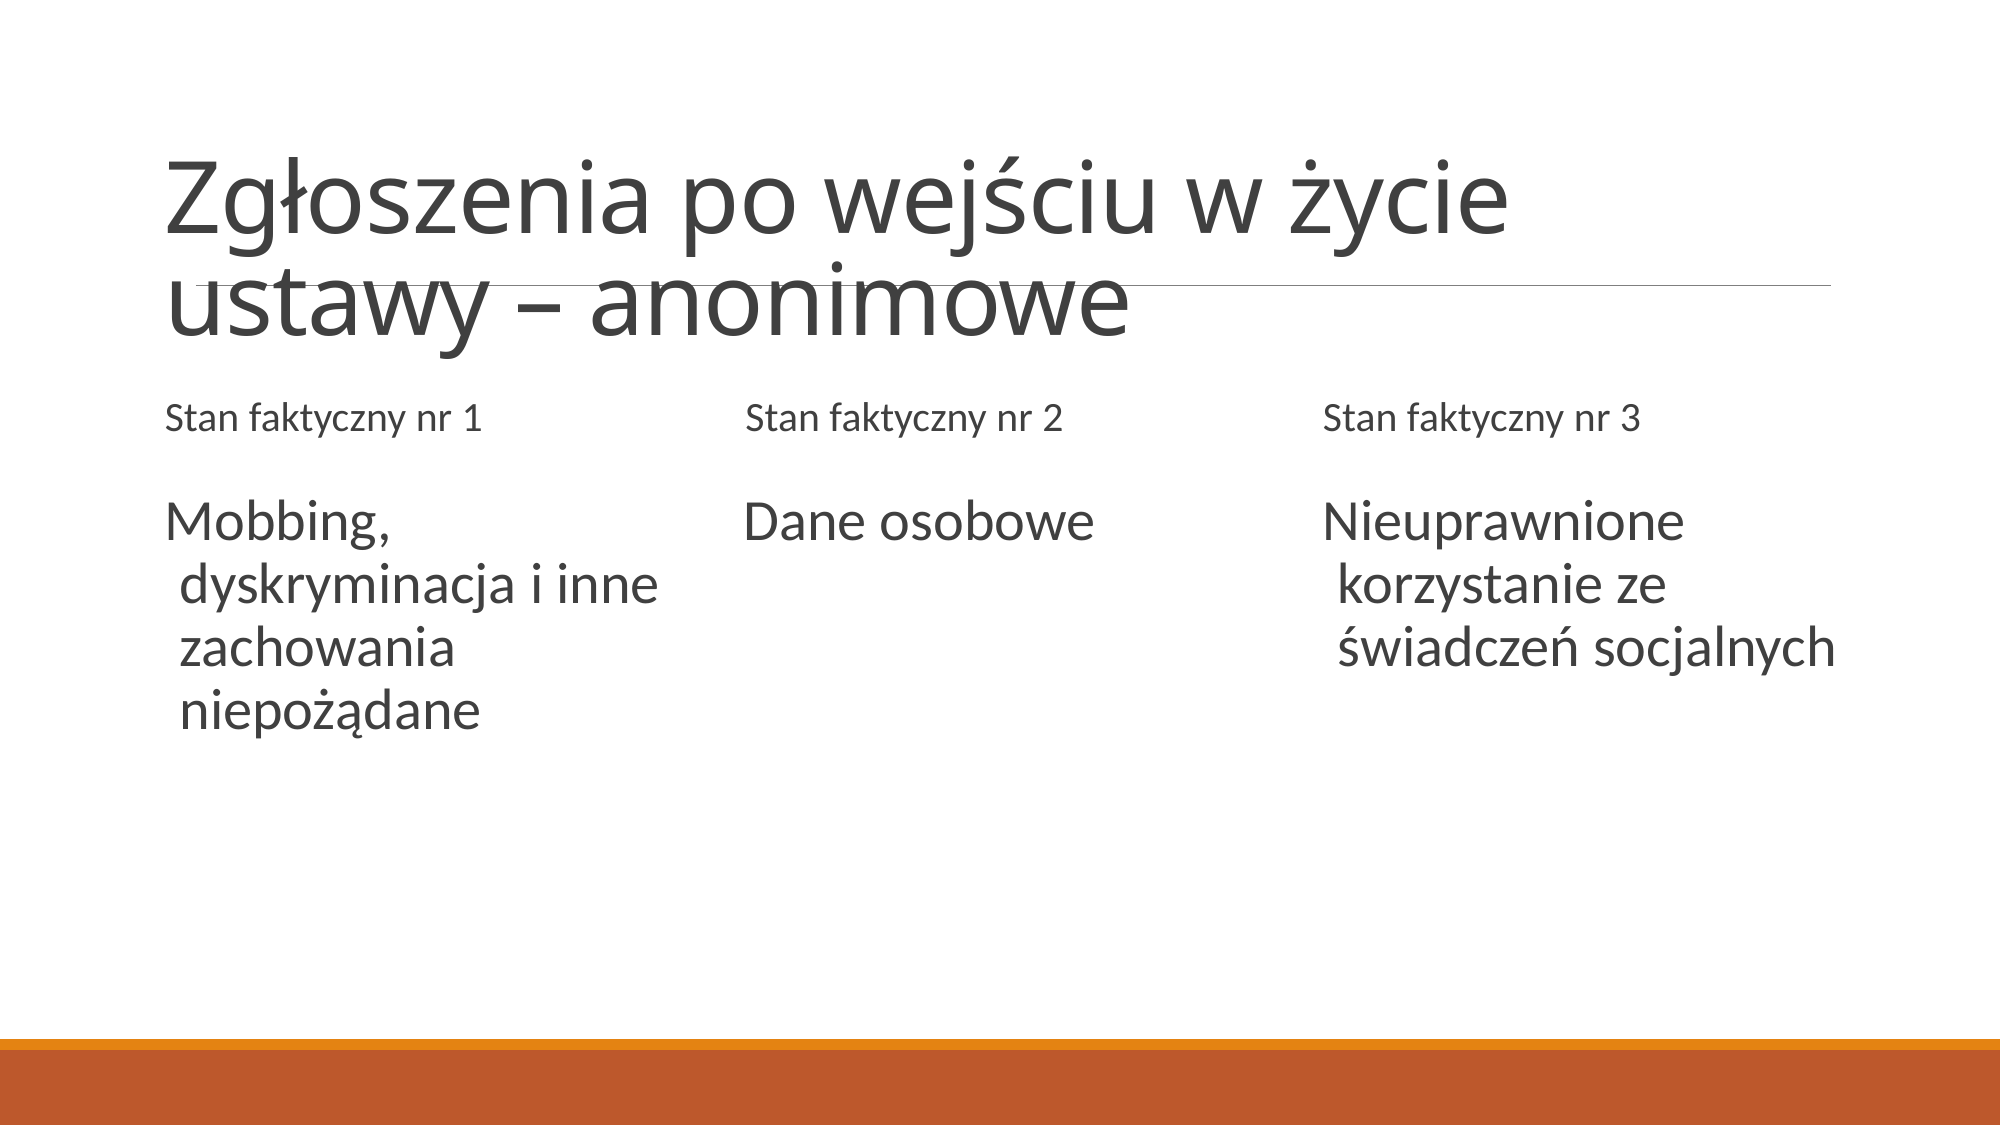

# Zgłoszenia po wejściu w życie ustawy – anonimowe
Stan faktyczny nr 1
Stan faktyczny nr 2
Stan faktyczny nr 3
Mobbing, dyskryminacja i inne zachowania niepożądane
Dane osobowe
Nieuprawnione korzystanie ze świadczeń socjalnych